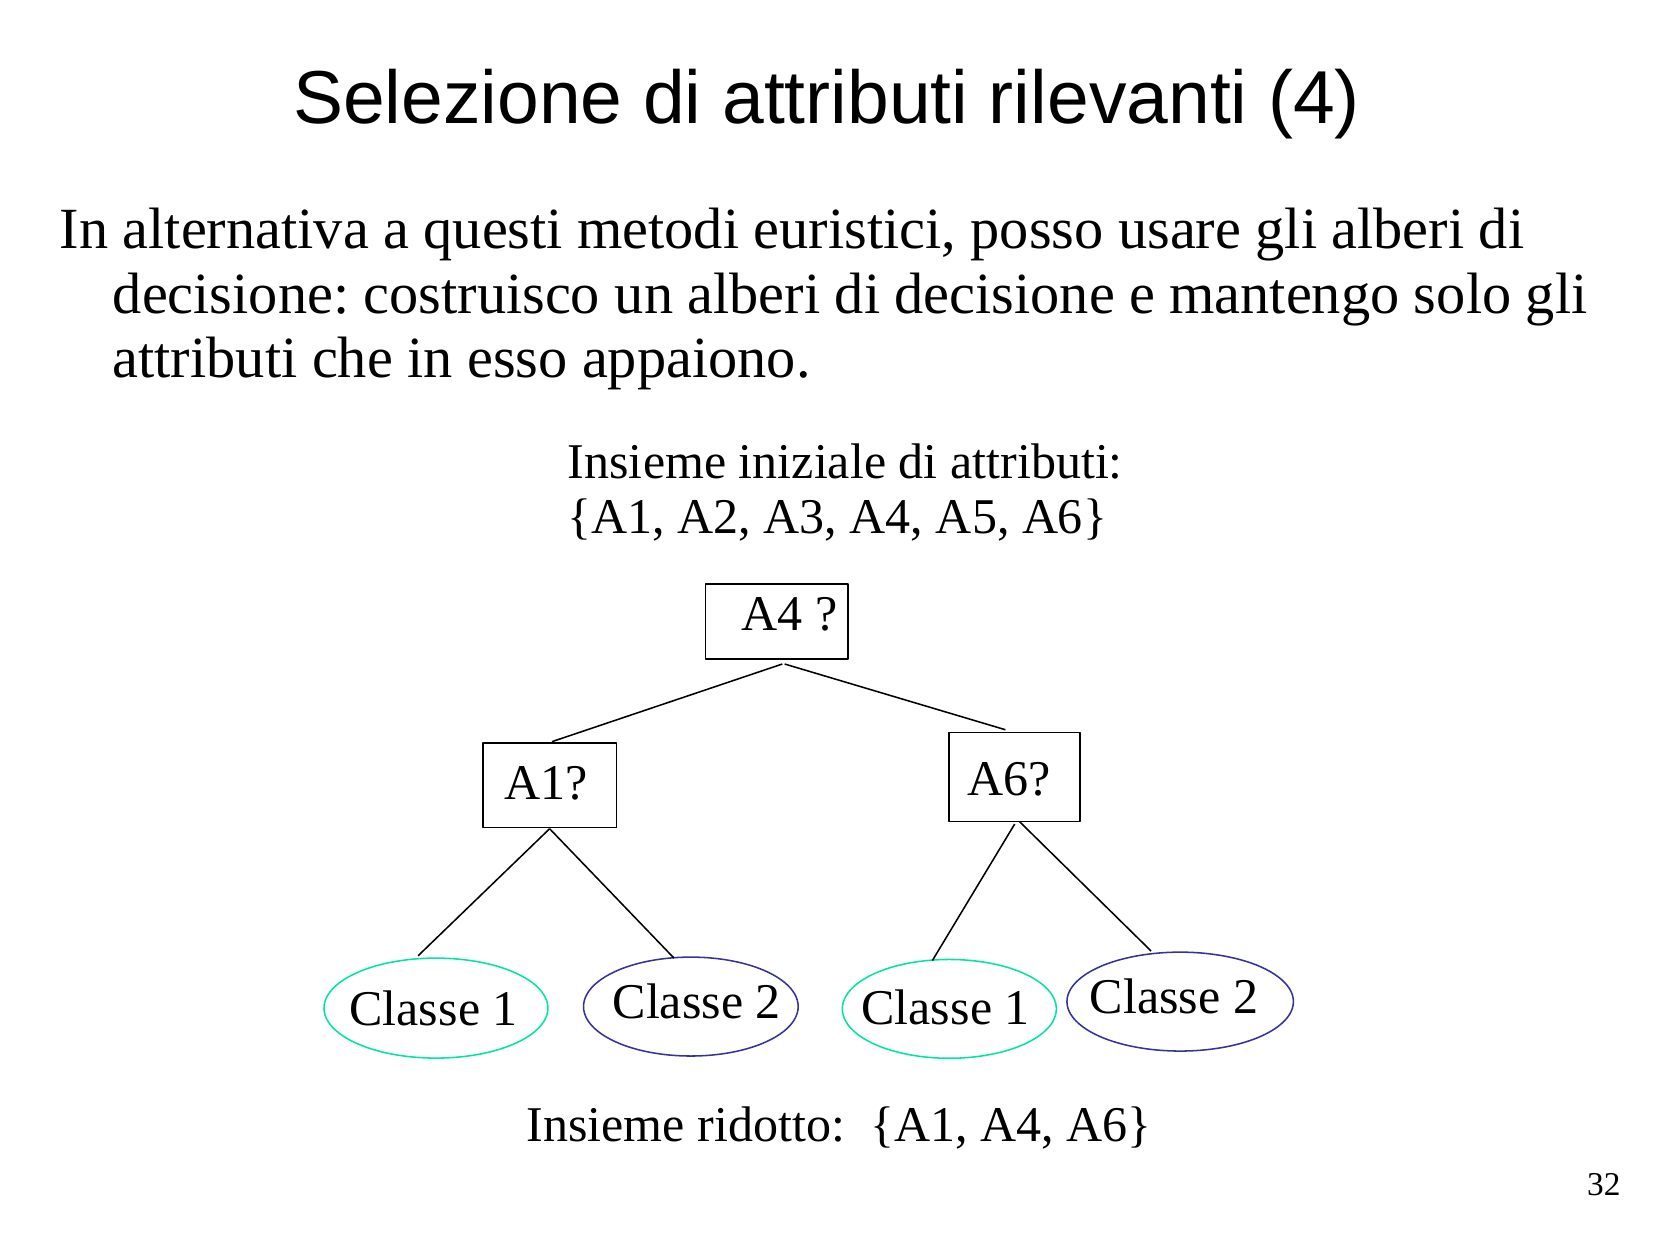

# Selezione di attributi rilevanti (4)
In alternativa a questi metodi euristici, posso usare gli alberi di decisione: costruisco un alberi di decisione e mantengo solo gli attributi che in esso appaiono.
Insieme iniziale di attributi:
{A1, A2, A3, A4, A5, A6}
A4 ?
A6?
A1?
Classe 2
Classe 2
Classe 1
Classe 1
Insieme ridotto: {A1, A4, A6}